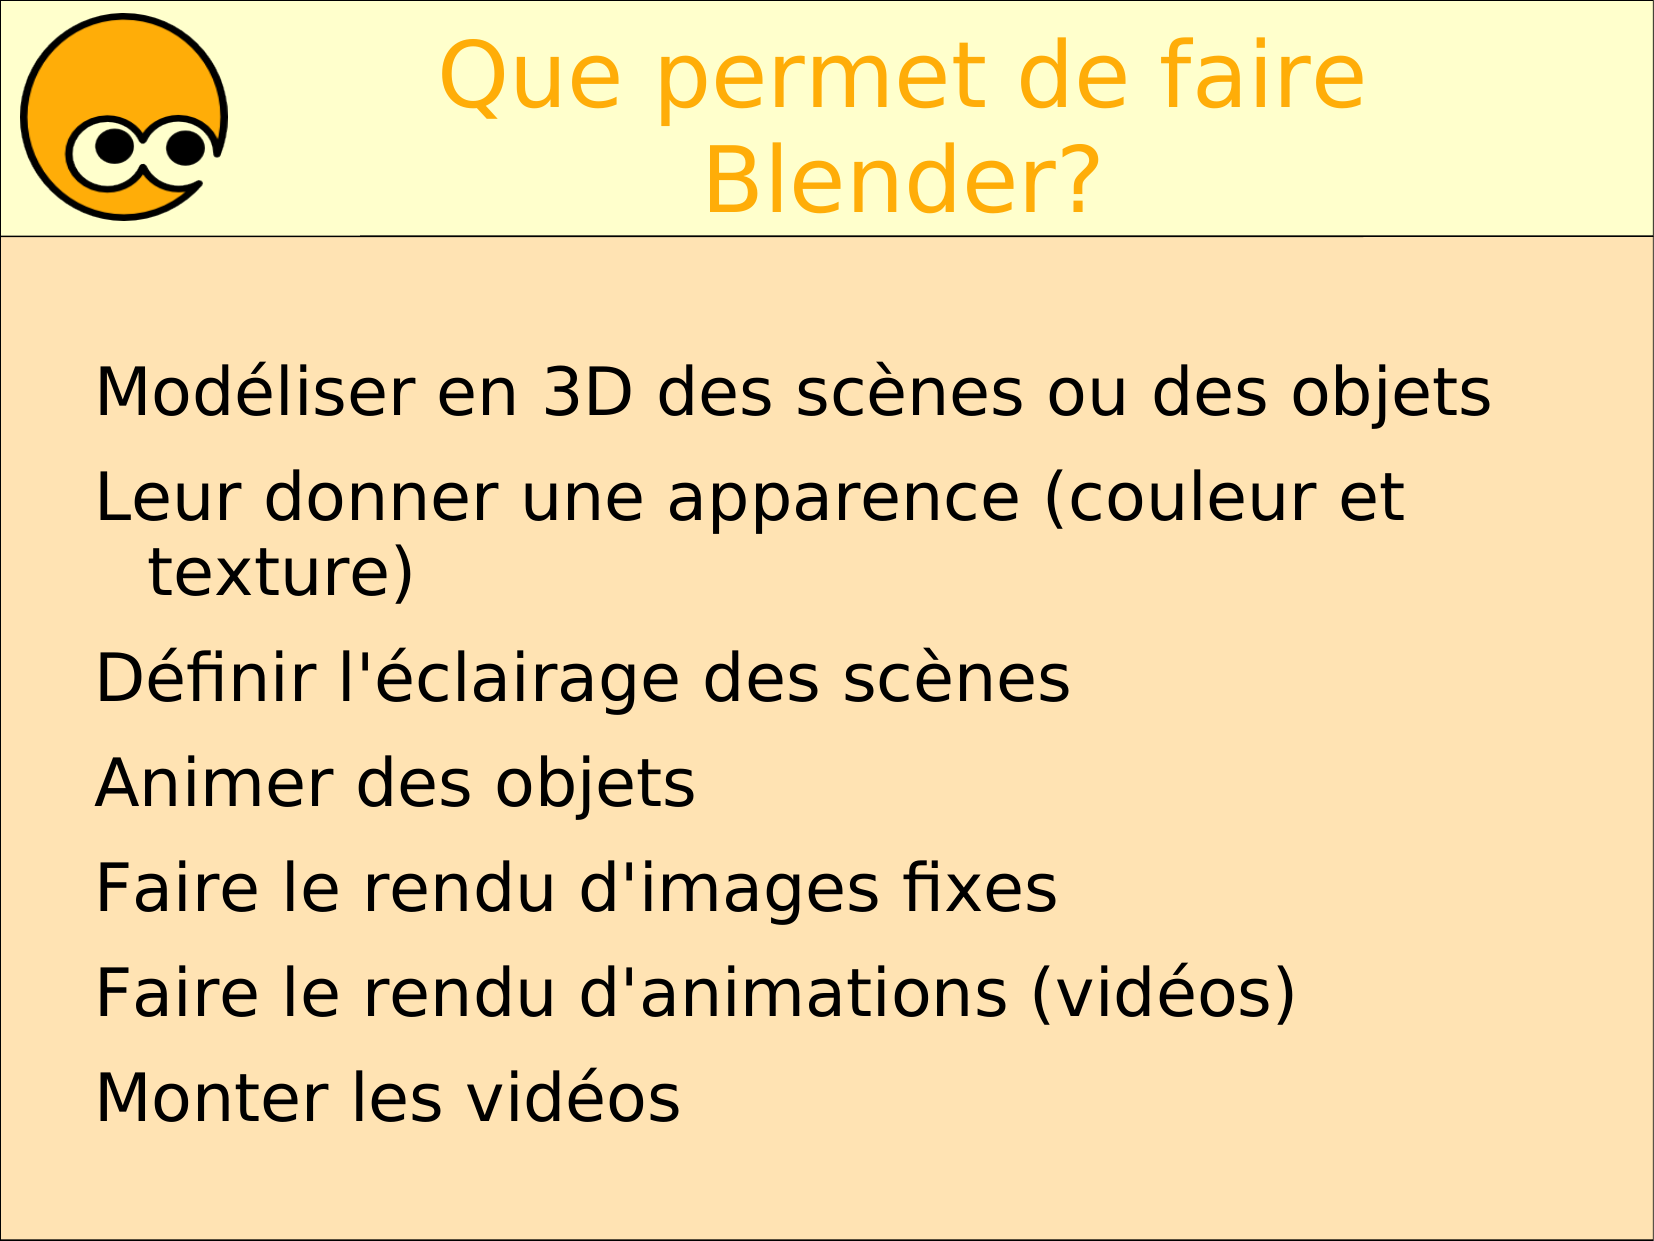

# Que permet de faire Blender?
Modéliser en 3D des scènes ou des objets
Leur donner une apparence (couleur et texture)
Définir l'éclairage des scènes
Animer des objets
Faire le rendu d'images fixes
Faire le rendu d'animations (vidéos)
Monter les vidéos